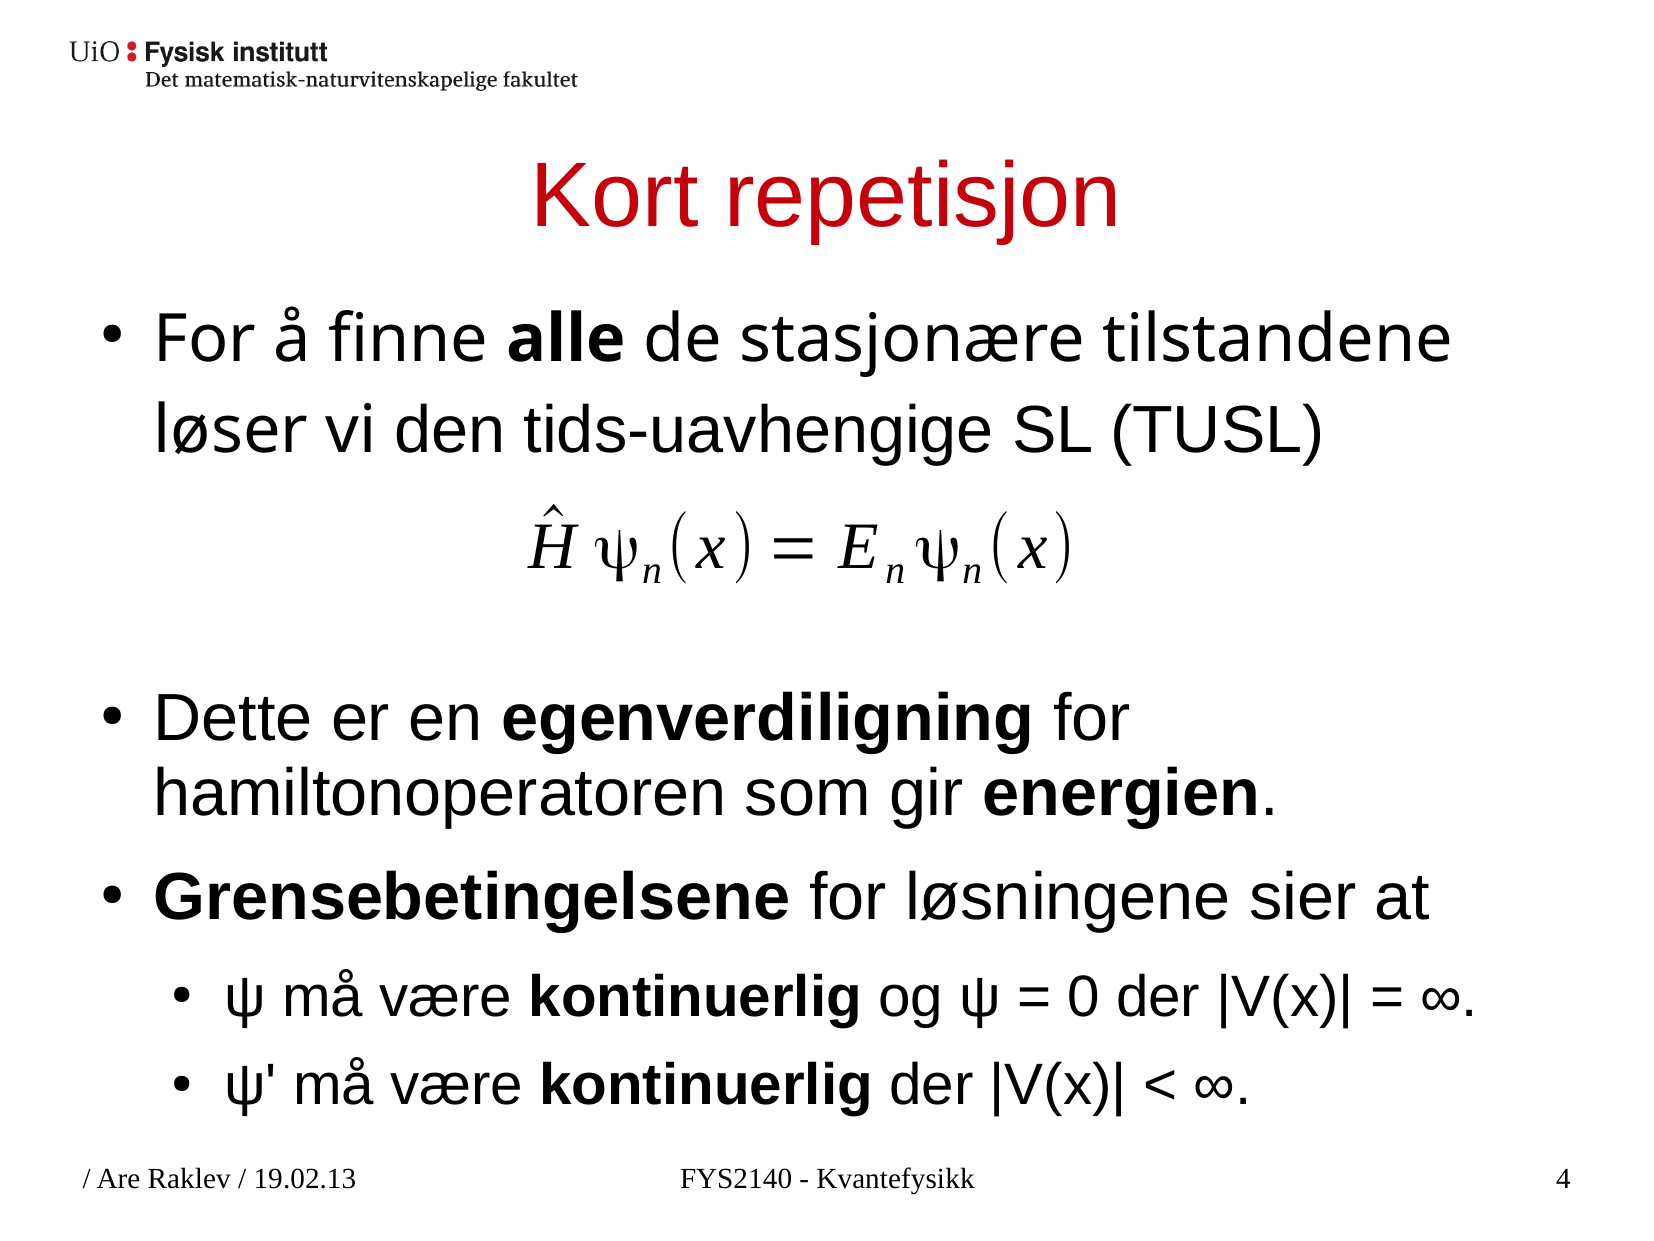

# Kort repetisjon
For å finne alle de stasjonære tilstandene løser vi den tids-uavhengige SL (TUSL)
Dette er en egenverdiligning for hamiltonoperatoren som gir energien.
Grensebetingelsene for løsningene sier at
ψ må være kontinuerlig og ψ = 0 der |V(x)| = ∞.
ψ' må være kontinuerlig der |V(x)| < ∞.
/ Are Raklev / 19.02.13
FYS2140 - Kvantefysikk
4